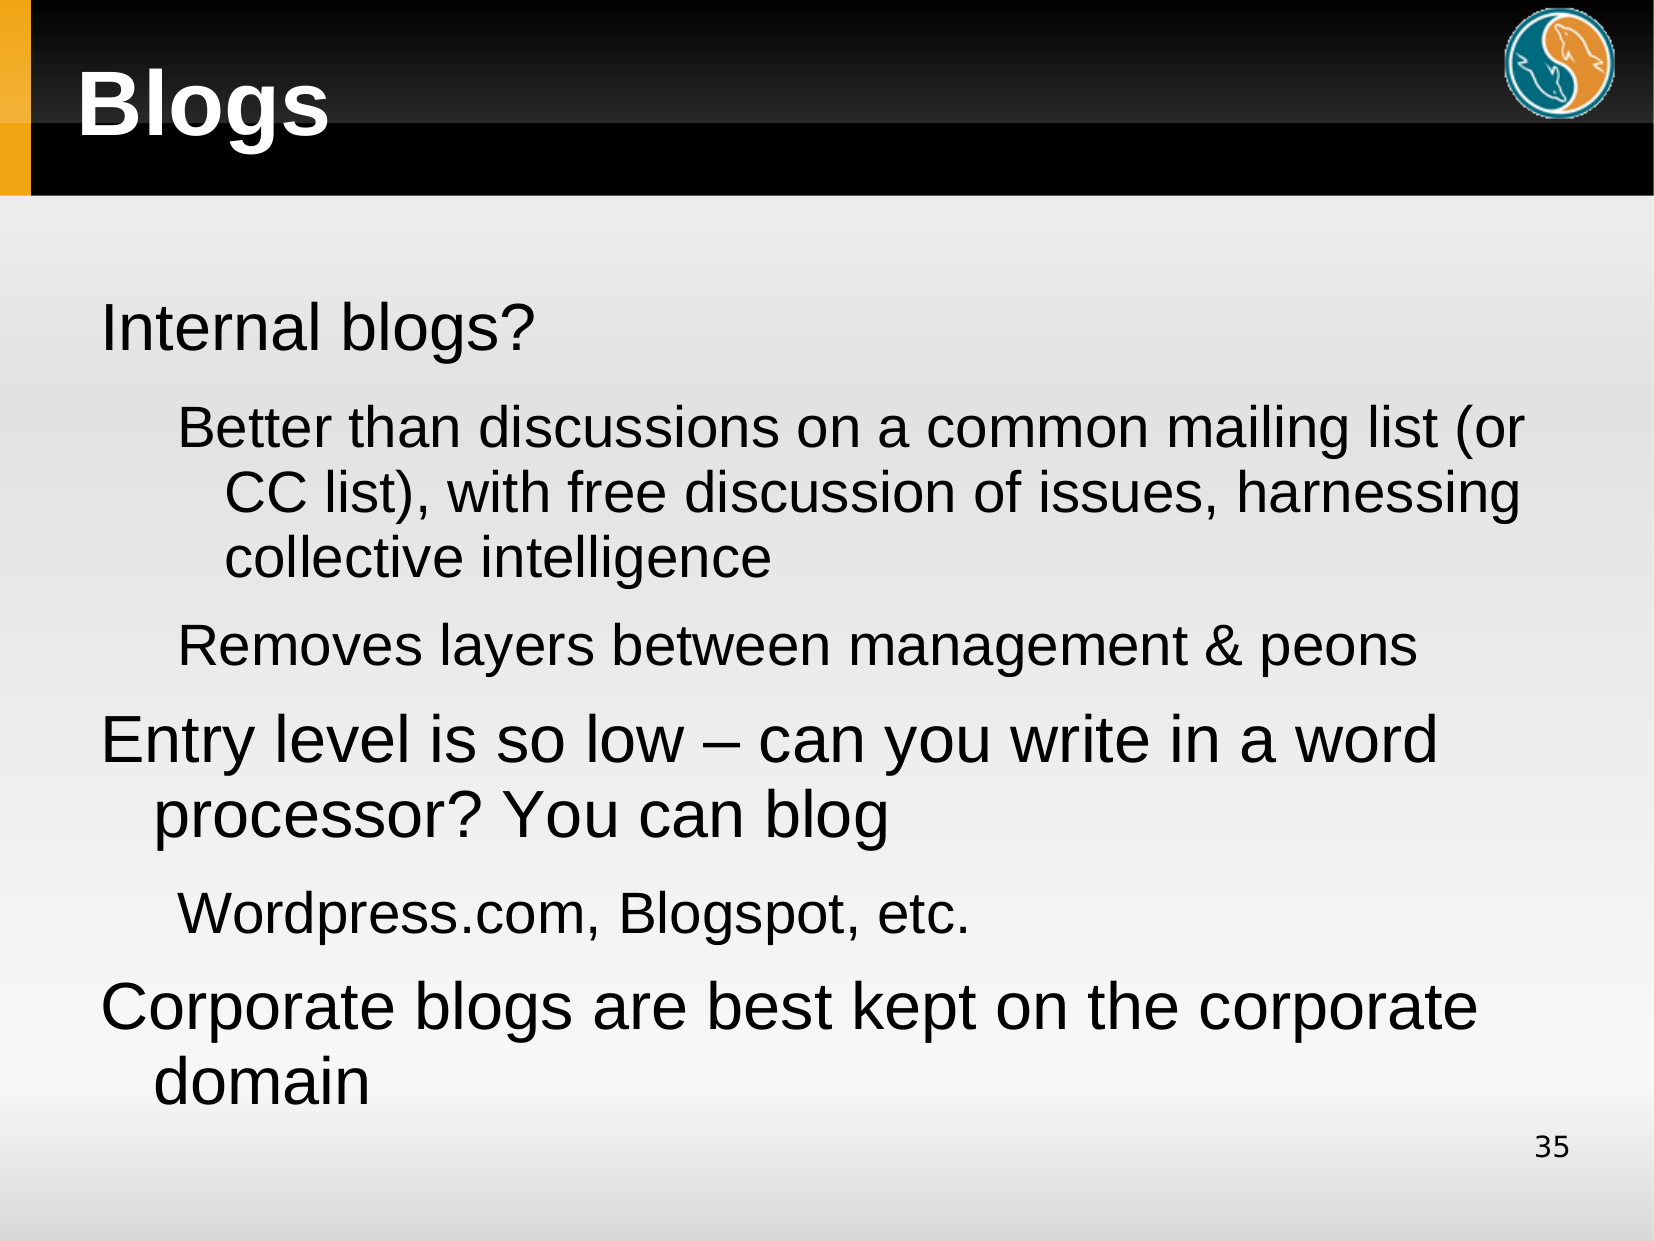

# Blogs
Internal blogs?
Better than discussions on a common mailing list (or CC list), with free discussion of issues, harnessing collective intelligence
Removes layers between management & peons
Entry level is so low – can you write in a word processor? You can blog
Wordpress.com, Blogspot, etc.
Corporate blogs are best kept on the corporate domain
35